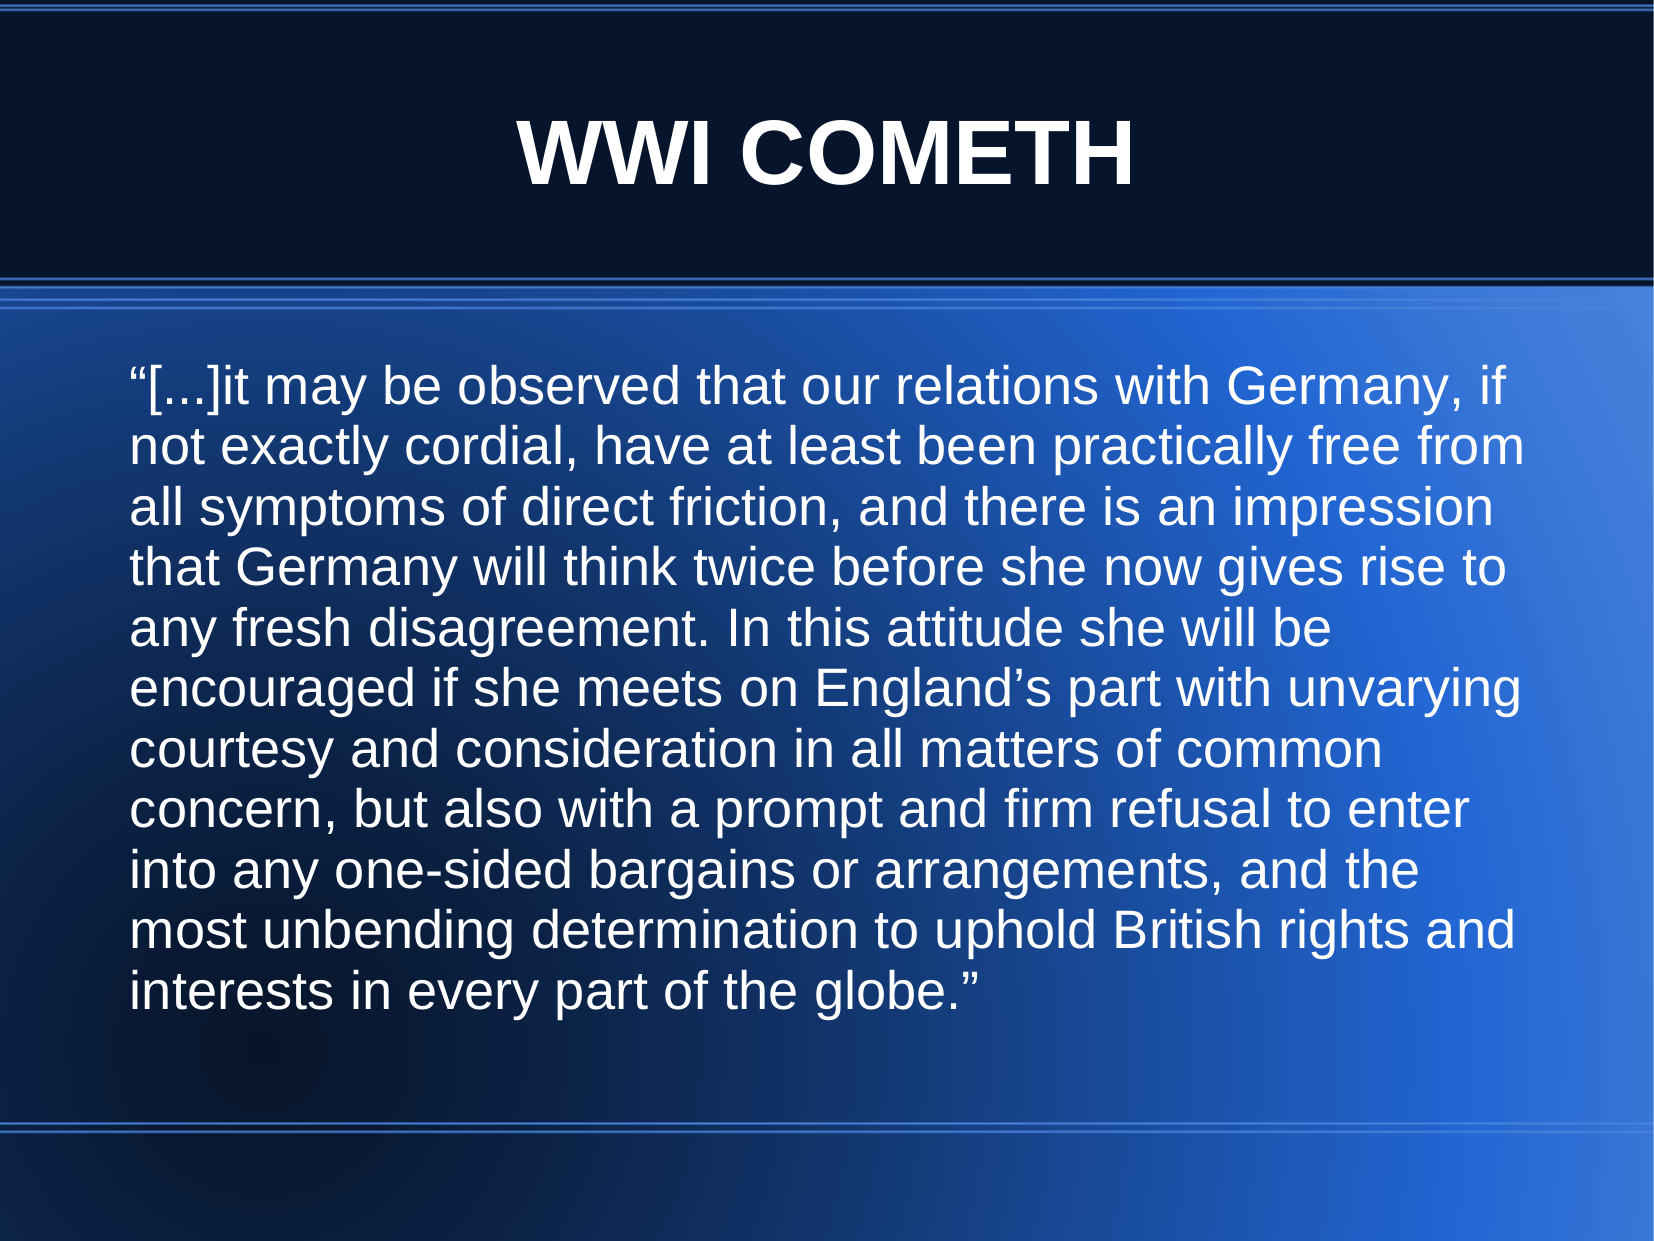

# WWI COMETH
“[...]it may be observed that our relations with Germany, if not exactly cordial, have at least been practically free from all symptoms of direct friction, and there is an impression that Germany will think twice before she now gives rise to any fresh disagreement. In this attitude she will be encouraged if she meets on England’s part with unvarying courtesy and consideration in all matters of common concern, but also with a prompt and firm refusal to enter into any one-sided bargains or arrangements, and the most unbending determination to uphold British rights and interests in every part of the globe.”